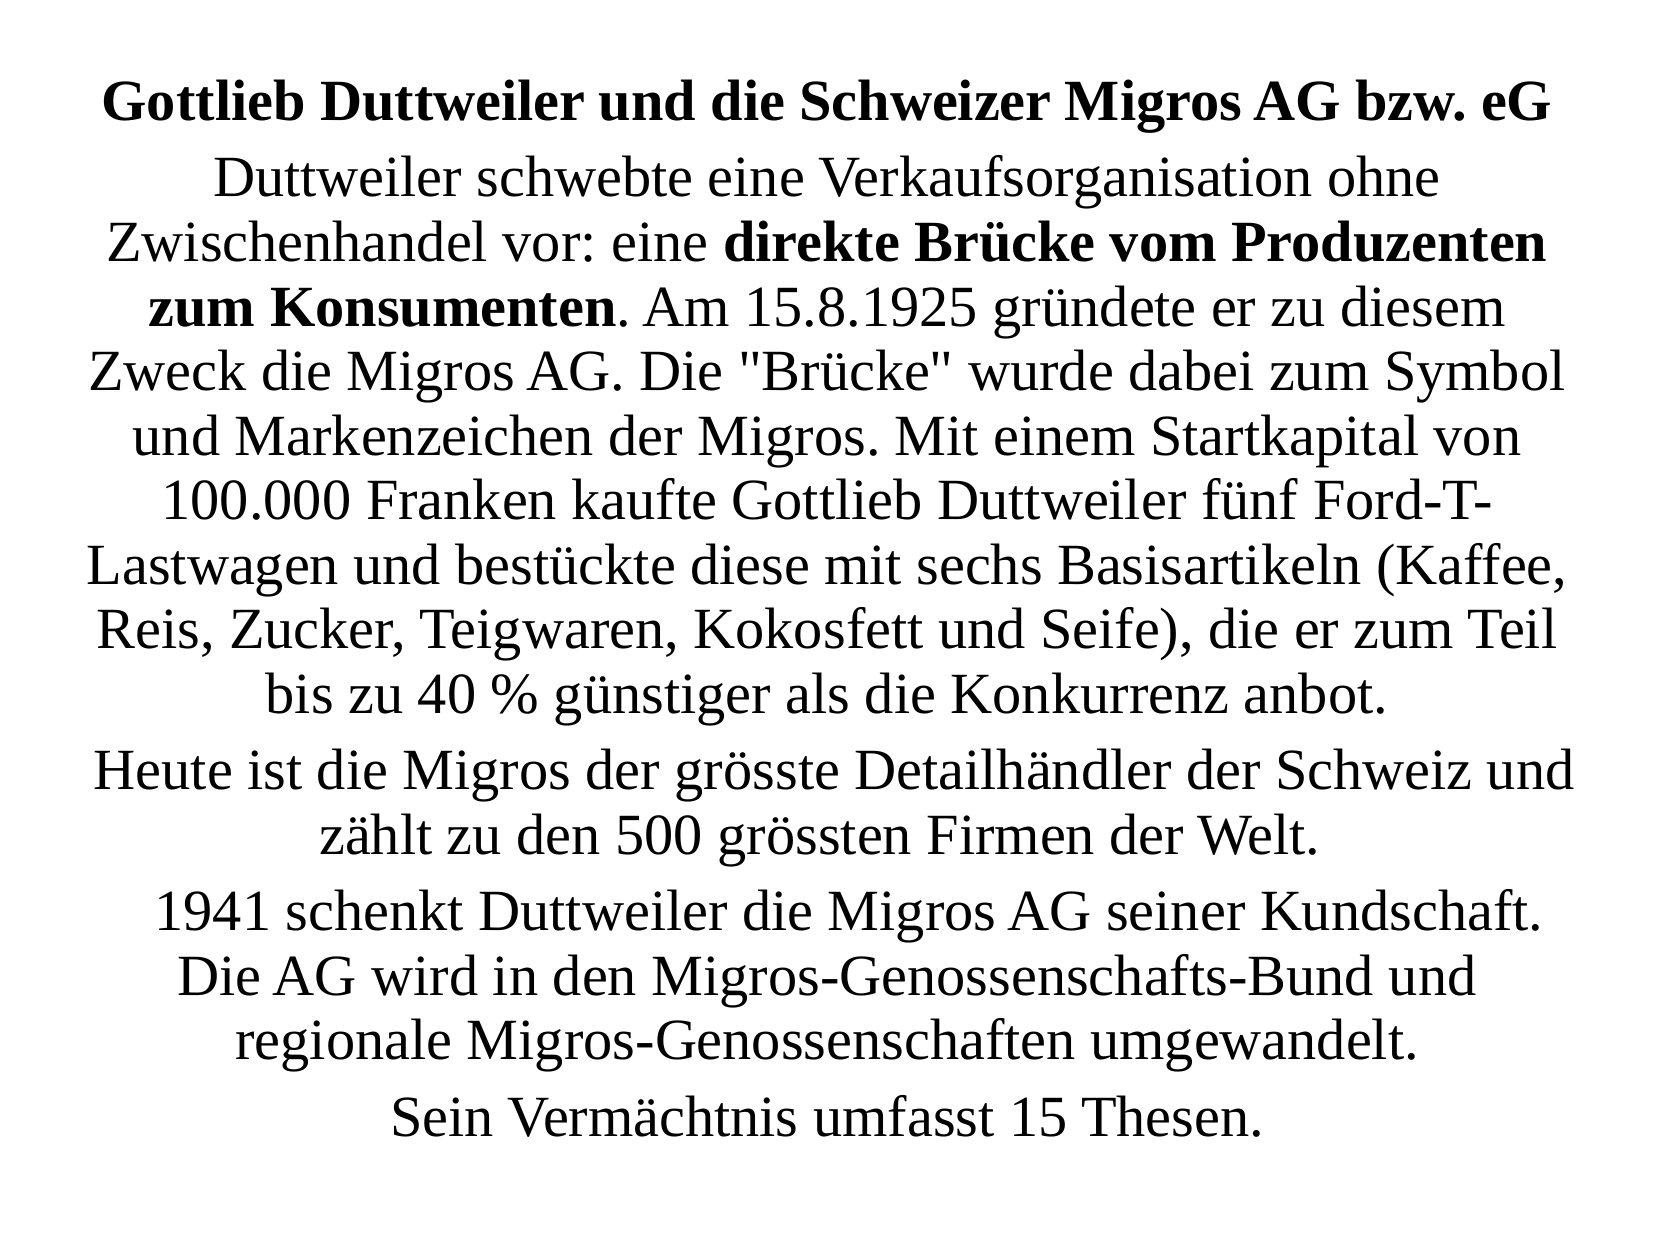

Gottlieb Duttweiler und die Schweizer Migros AG bzw. eG
Duttweiler schwebte eine Verkaufsorganisation ohne Zwischenhandel vor: eine direkte Brücke vom Produzenten zum Konsumenten. Am 15.8.1925 gründete er zu diesem Zweck die Migros AG. Die "Brücke" wurde dabei zum Symbol und Markenzeichen der Migros. Mit einem Startkapital von 100.000 Franken kaufte Gottlieb Duttweiler fünf Ford-T-Lastwagen und bestückte diese mit sechs Basisartikeln (Kaffee, Reis, Zucker, Teigwaren, Kokosfett und Seife), die er zum Teil bis zu 40 % günstiger als die Konkurrenz anbot.
 Heute ist die Migros der grösste Detailhändler der Schweiz und zählt zu den 500 grössten Firmen der Welt.
 1941 schenkt Duttweiler die Migros AG seiner Kundschaft. Die AG wird in den Migros-Genossenschafts-Bund und regionale Migros-Genossenschaften umgewandelt.
Sein Vermächtnis umfasst 15 Thesen.